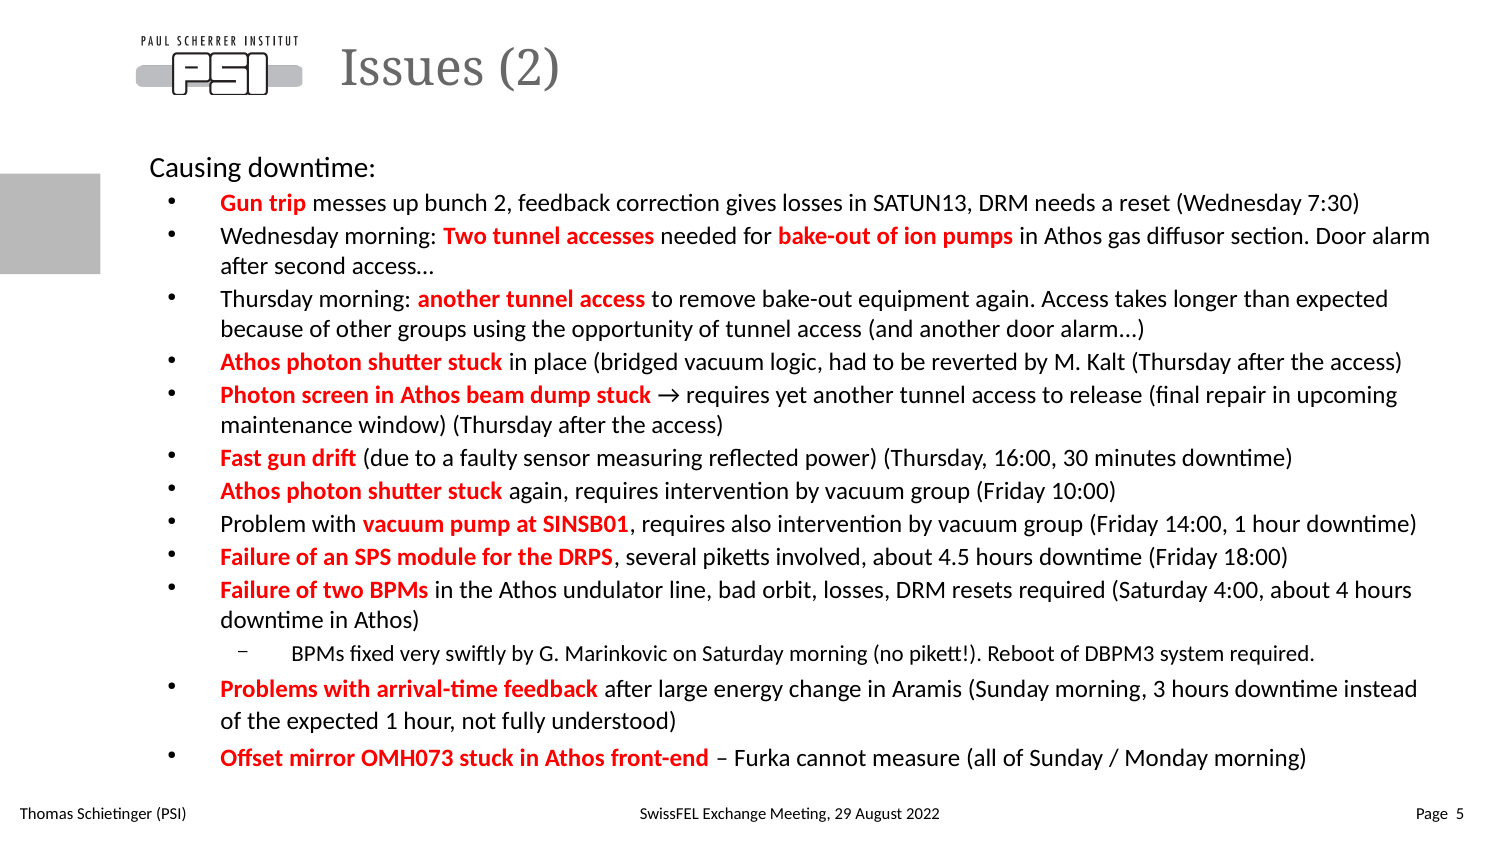

Issues (2)
# Causing downtime:
Gun trip messes up bunch 2, feedback correction gives losses in SATUN13, DRM needs a reset (Wednesday 7:30)
Wednesday morning: Two tunnel accesses needed for bake-out of ion pumps in Athos gas diffusor section. Door alarm after second access…
Thursday morning: another tunnel access to remove bake-out equipment again. Access takes longer than expected because of other groups using the opportunity of tunnel access (and another door alarm...)
Athos photon shutter stuck in place (bridged vacuum logic, had to be reverted by M. Kalt (Thursday after the access)
Photon screen in Athos beam dump stuck → requires yet another tunnel access to release (final repair in upcoming maintenance window) (Thursday after the access)
Fast gun drift (due to a faulty sensor measuring reflected power) (Thursday, 16:00, 30 minutes downtime)
Athos photon shutter stuck again, requires intervention by vacuum group (Friday 10:00)
Problem with vacuum pump at SINSB01, requires also intervention by vacuum group (Friday 14:00, 1 hour downtime)
Failure of an SPS module for the DRPS, several piketts involved, about 4.5 hours downtime (Friday 18:00)
Failure of two BPMs in the Athos undulator line, bad orbit, losses, DRM resets required (Saturday 4:00, about 4 hours downtime in Athos)
BPMs fixed very swiftly by G. Marinkovic on Saturday morning (no pikett!). Reboot of DBPM3 system required.
Problems with arrival-time feedback after large energy change in Aramis (Sunday morning, 3 hours downtime instead of the expected 1 hour, not fully understood)
Offset mirror OMH073 stuck in Athos front-end – Furka cannot measure (all of Sunday / Monday morning)